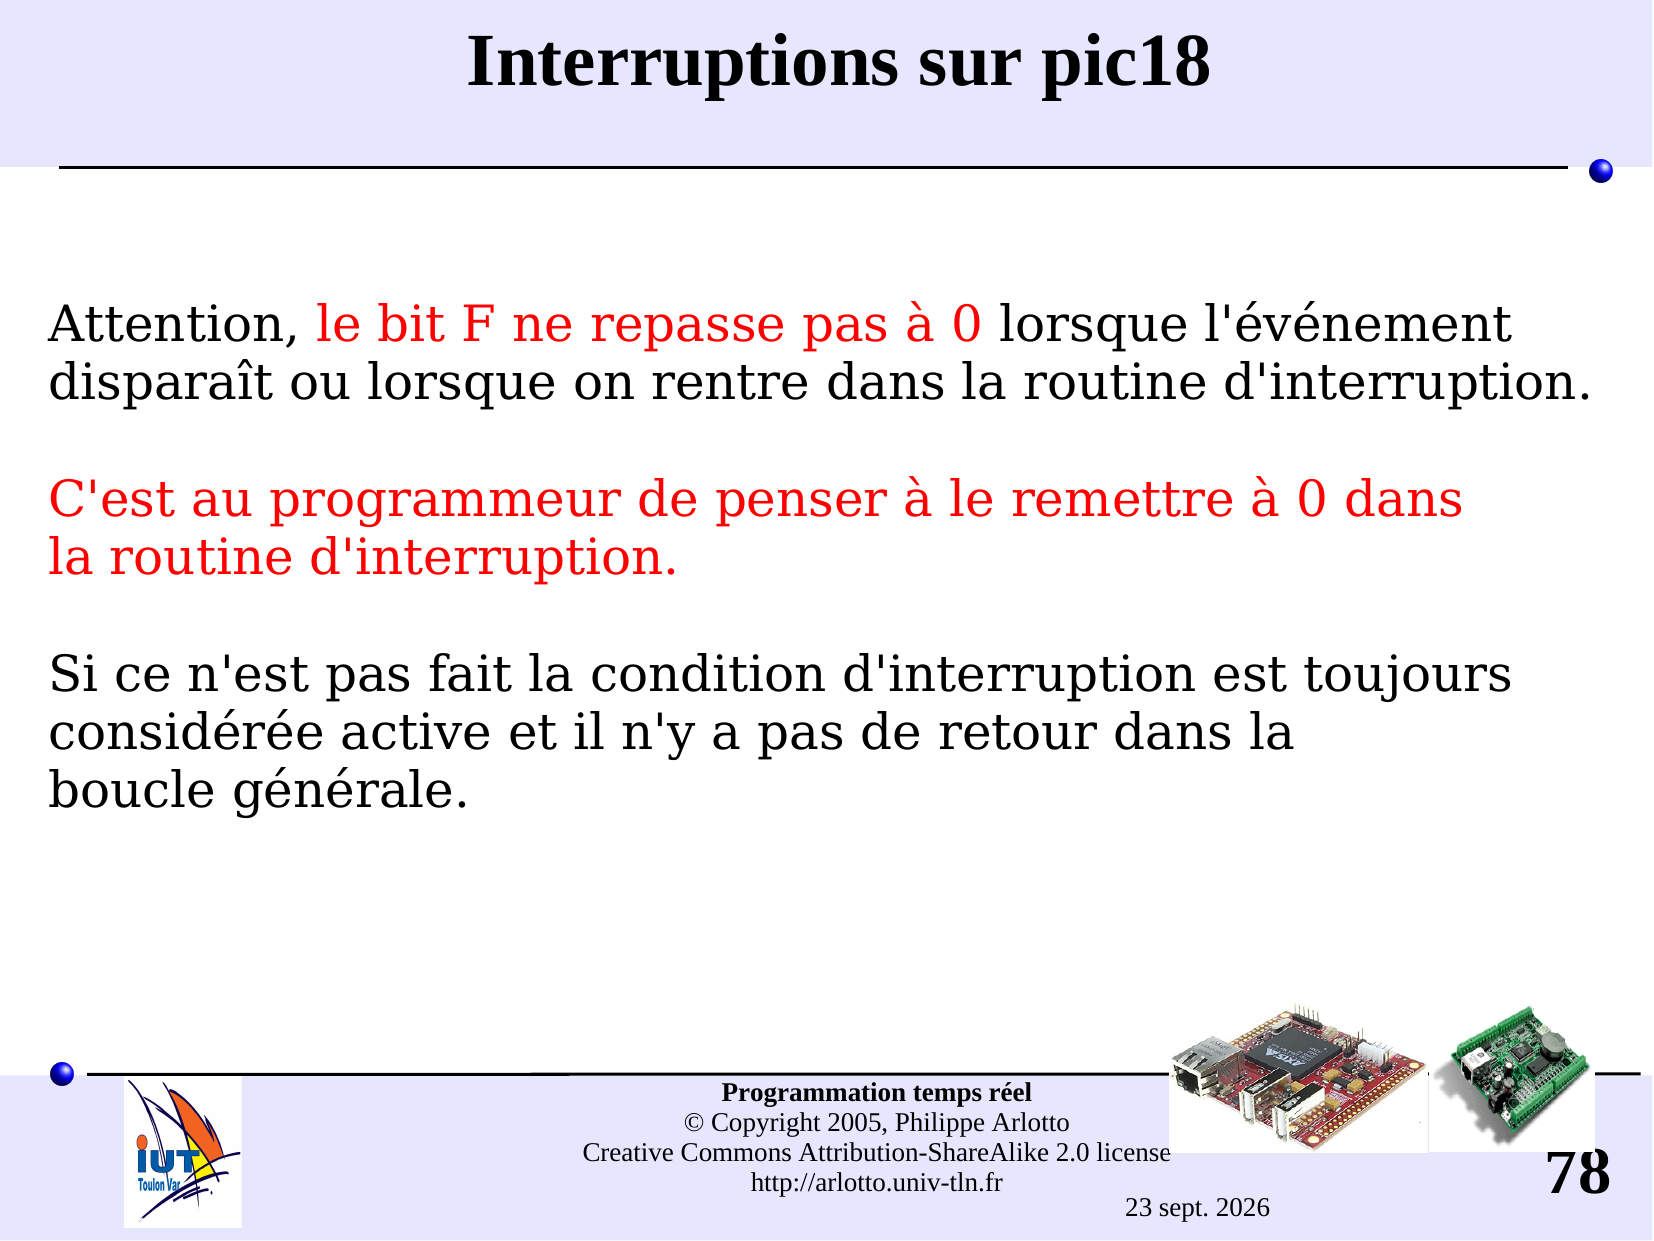

# Interruptions sur pic18
Attention, le bit F ne repasse pas à 0 lorsque l'événement
disparaît ou lorsque on rentre dans la routine d'interruption.
C'est au programmeur de penser à le remettre à 0 dans
la routine d'interruption.
Si ce n'est pas fait la condition d'interruption est toujours
considérée active et il n'y a pas de retour dans la
boucle générale.